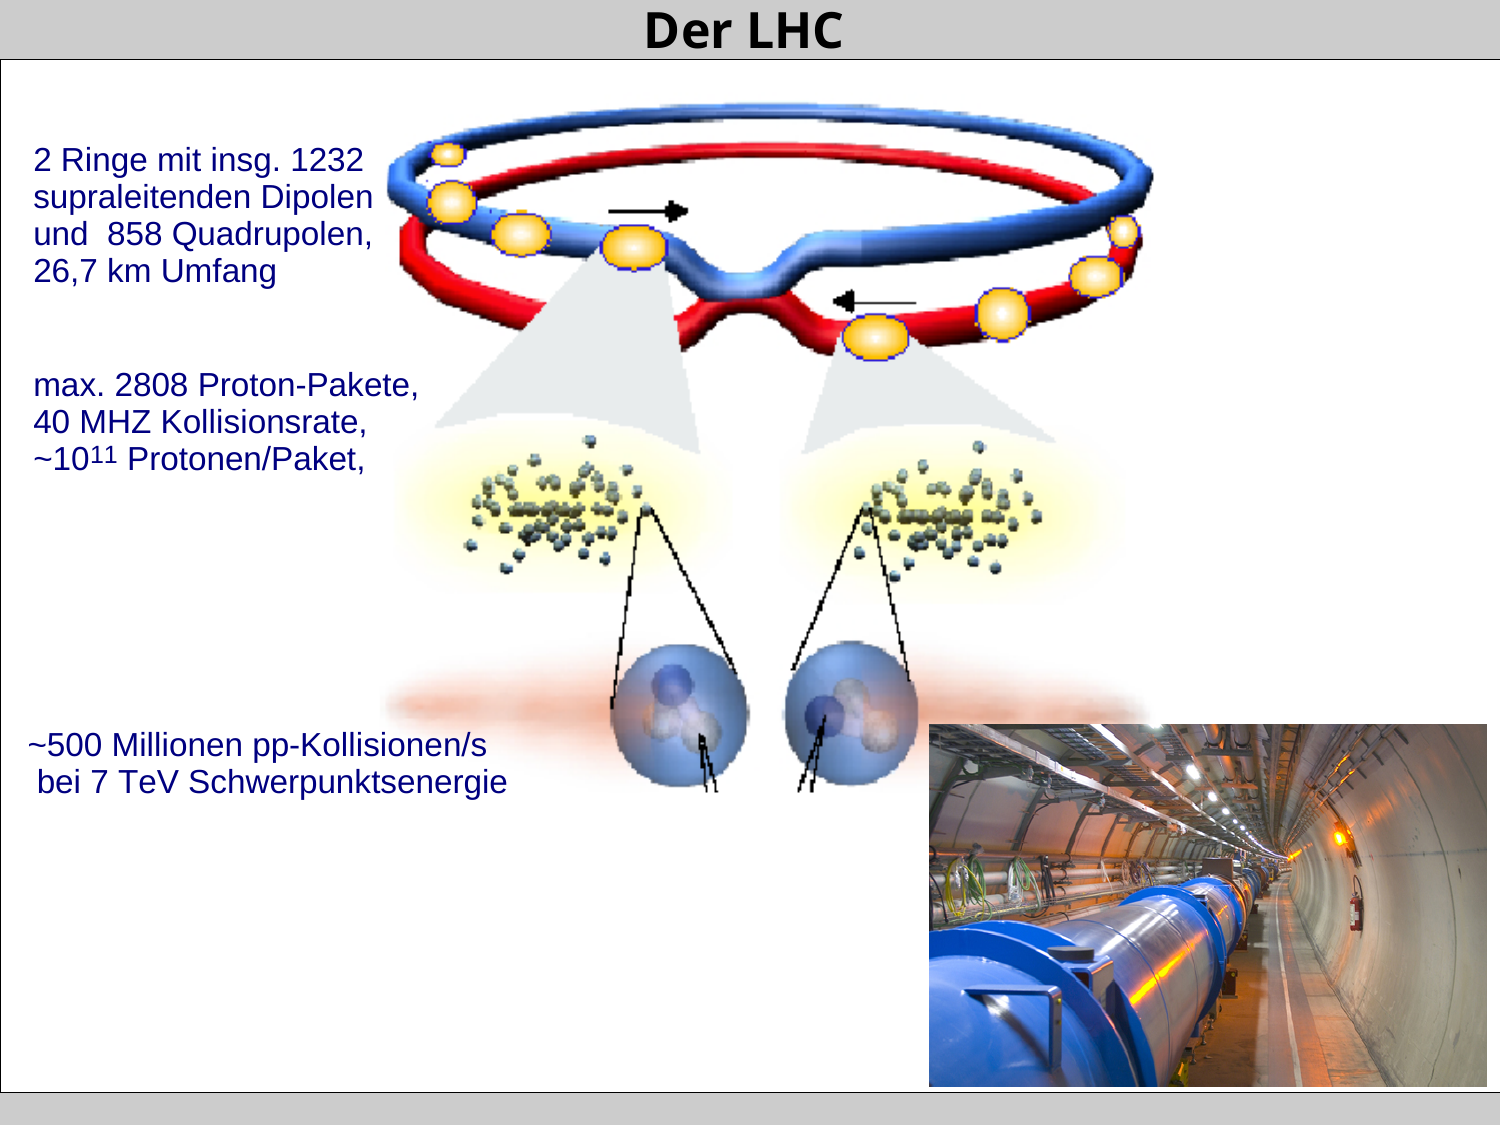

# Der LHC
2 Ringe mit insg. 1232
supraleitenden Dipolen
und 858 Quadrupolen,
26,7 km Umfang
max. 2808 Proton-Pakete,
40 MHZ Kollisionsrate,
~1011 Protonen/Paket,
~500 Millionen pp-Kollisionen/s
 bei 7 TeV Schwerpunktsenergie